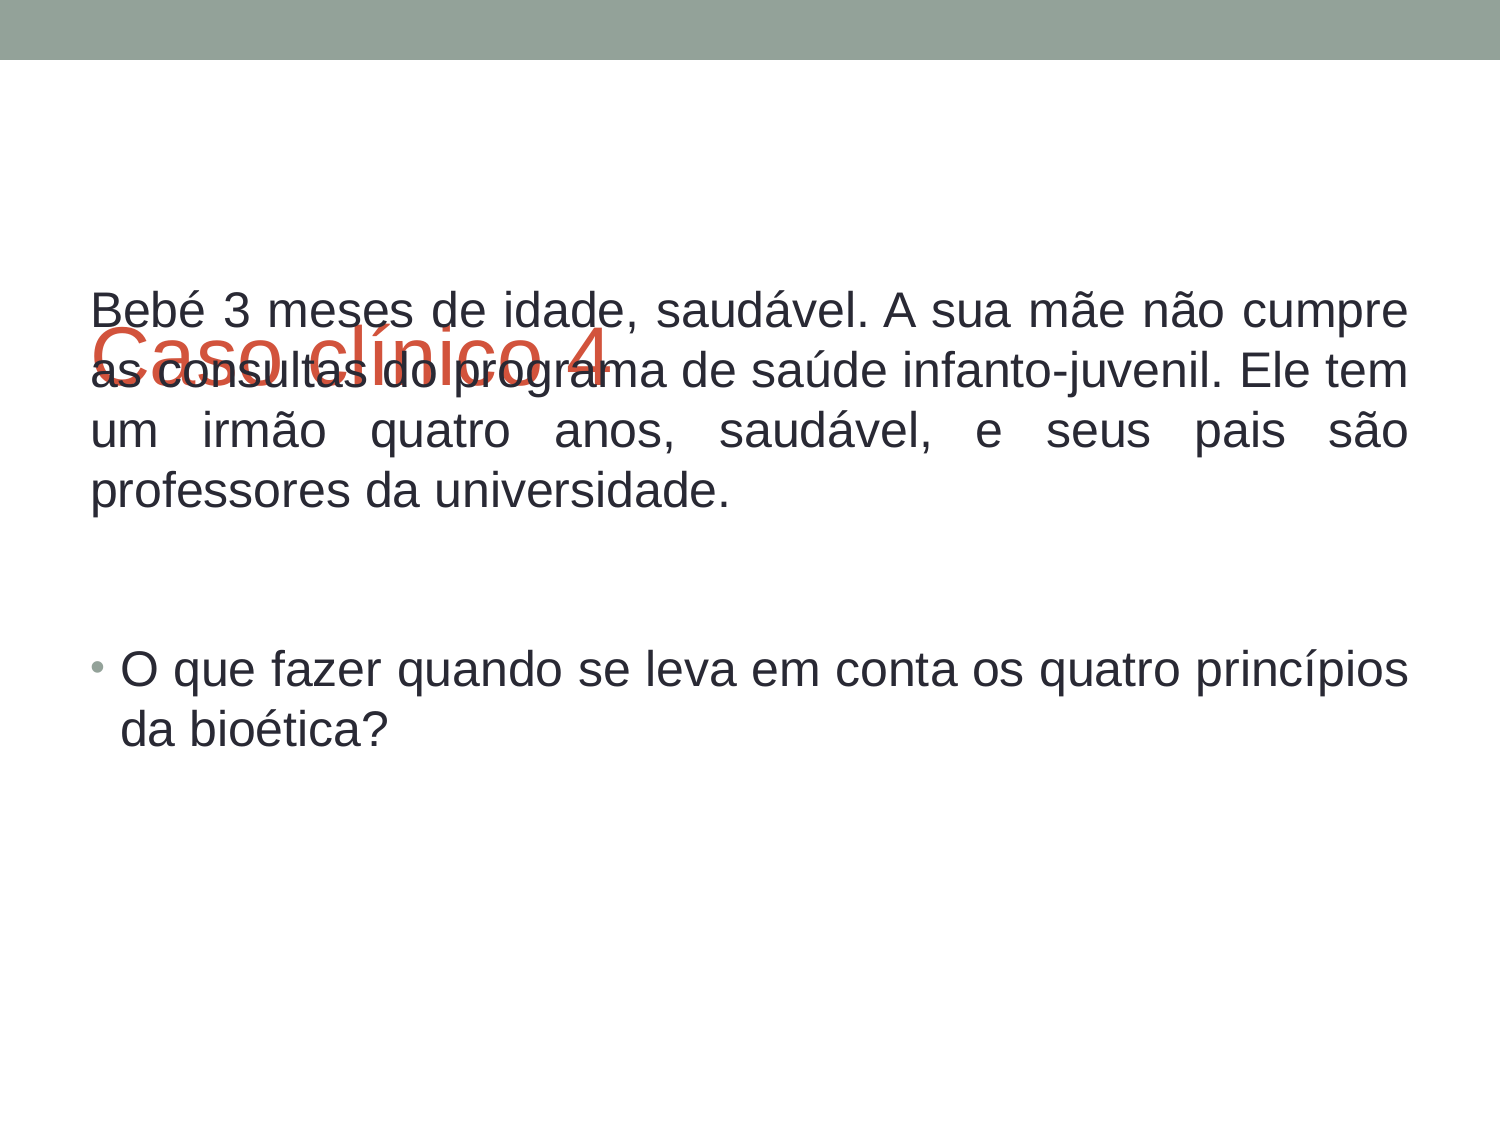

# Caso clínico 4
Bebé 3 meses de idade, saudável. A sua mãe não cumpre as consultas do programa de saúde infanto-juvenil. Ele tem um irmão quatro anos, saudável, e seus pais são professores da universidade.
O que fazer quando se leva em conta os quatro princípios da bioética?